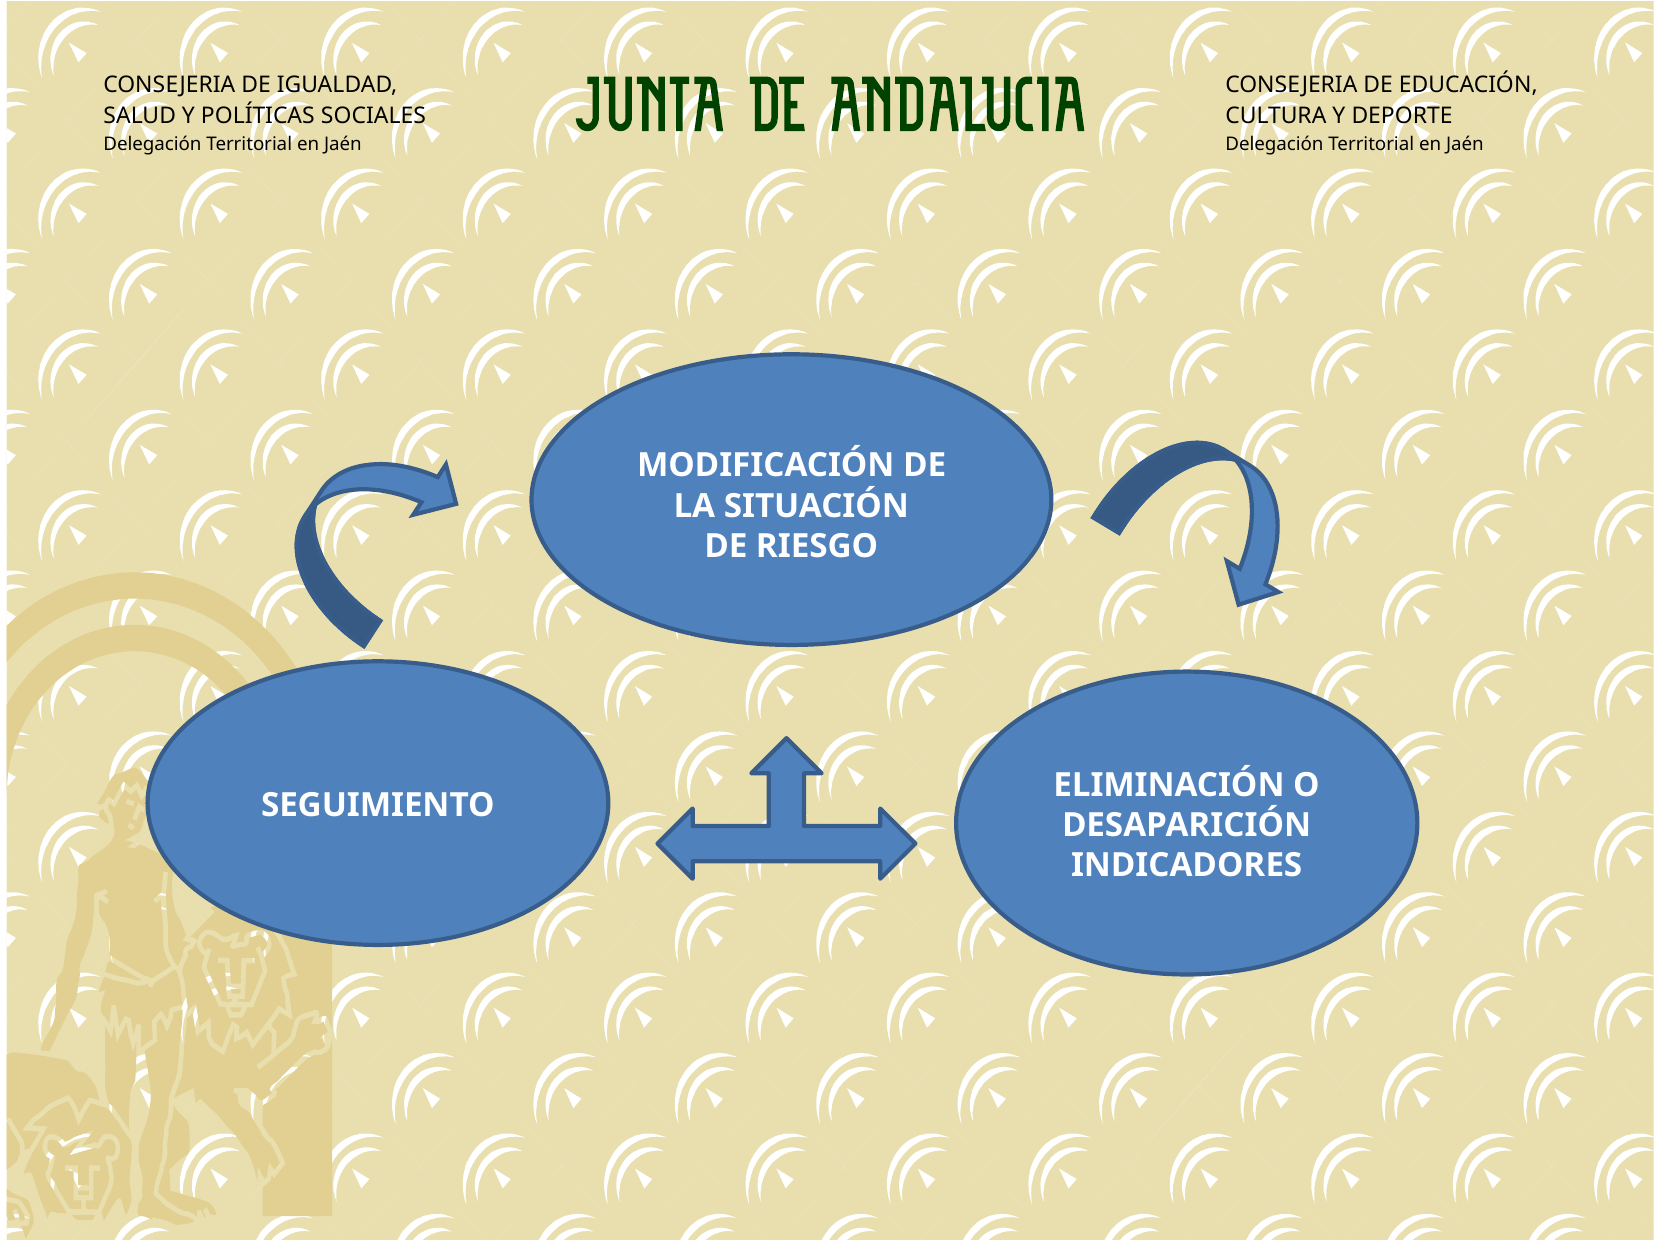

CONSEJERIA DE IGUALDAD,
SALUD Y POLÍTICAS SOCIALES
Delegación Territorial en Jaén
CONSEJERIA DE EDUCACIÓN,
CULTURA Y DEPORTE
Delegación Territorial en Jaén
 MODIFICACIÓN DE
LA SITUACIÓN
DE RIESGO
SEGUIMIENTO
ELIMINACIÓN O DESAPARICIÓN INDICADORES